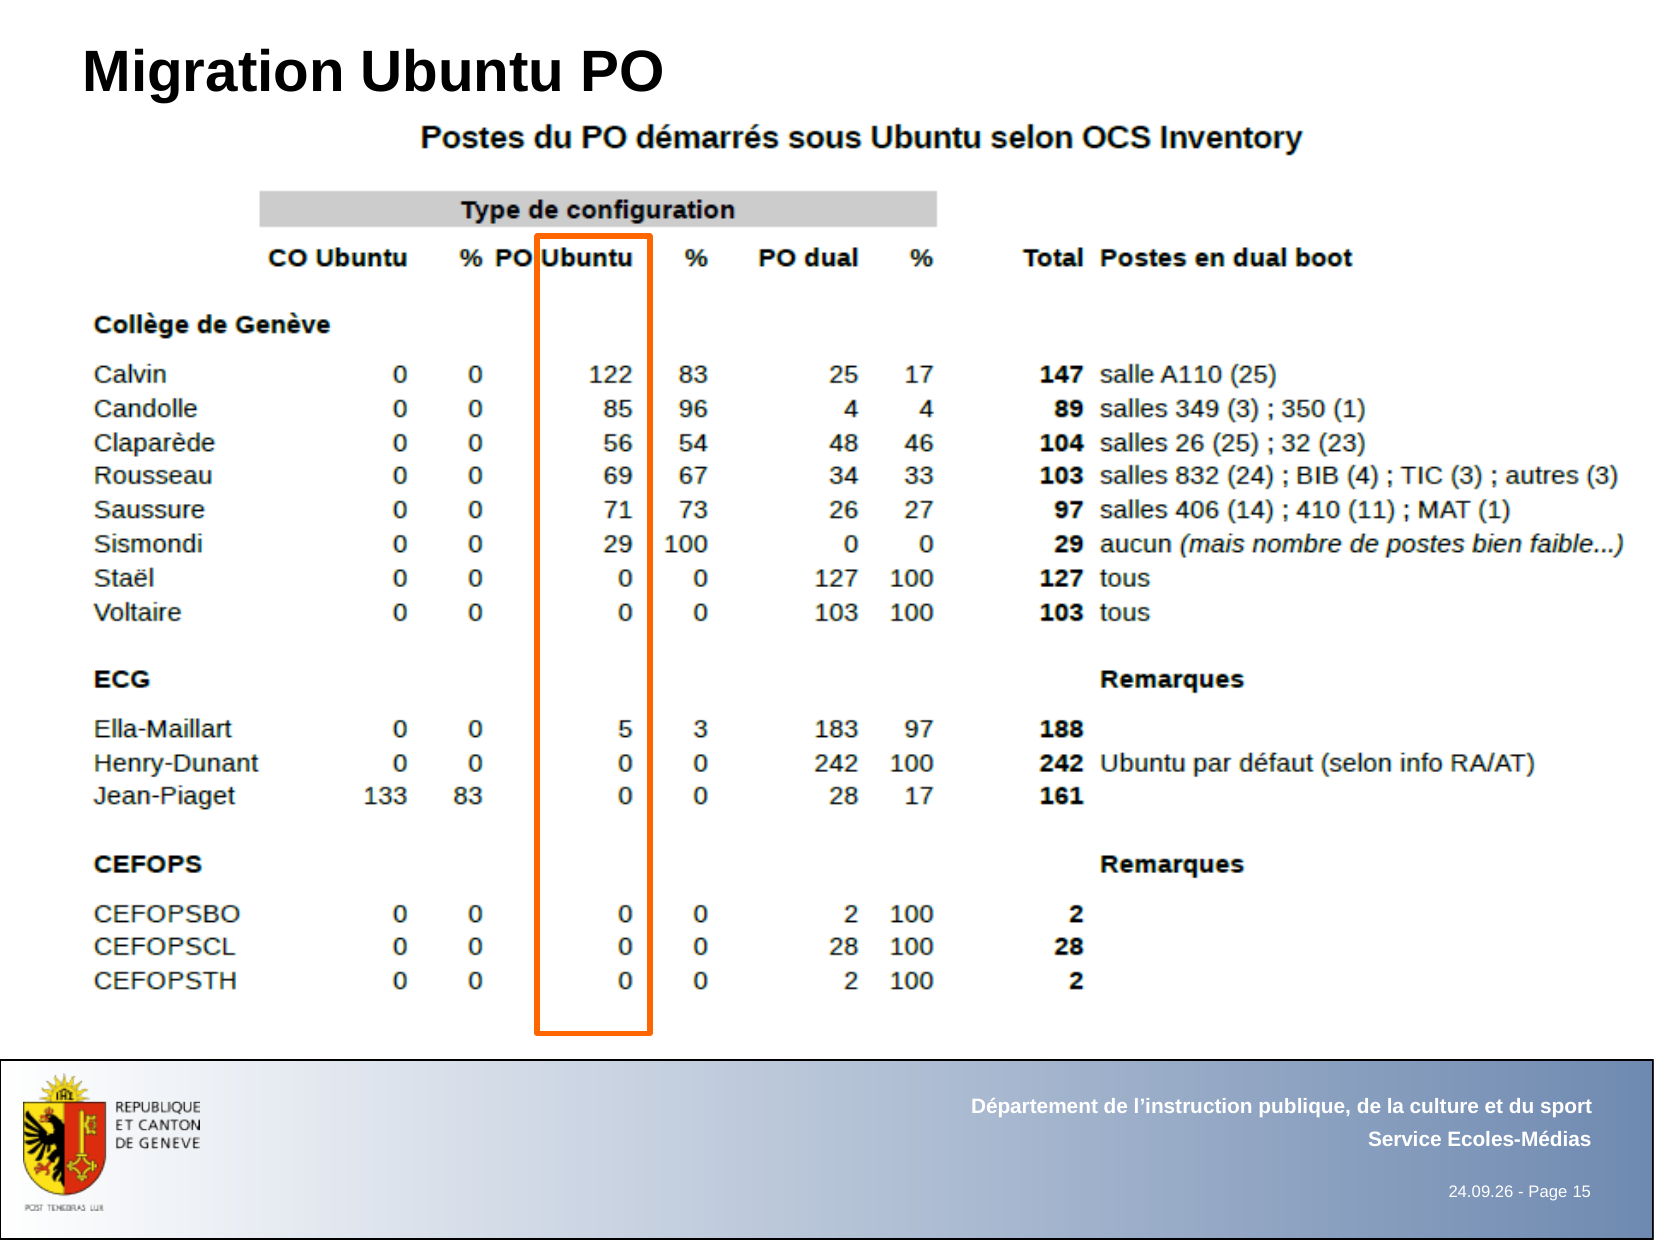

# Migration Ubuntu PO
Département
Nom du service ou office